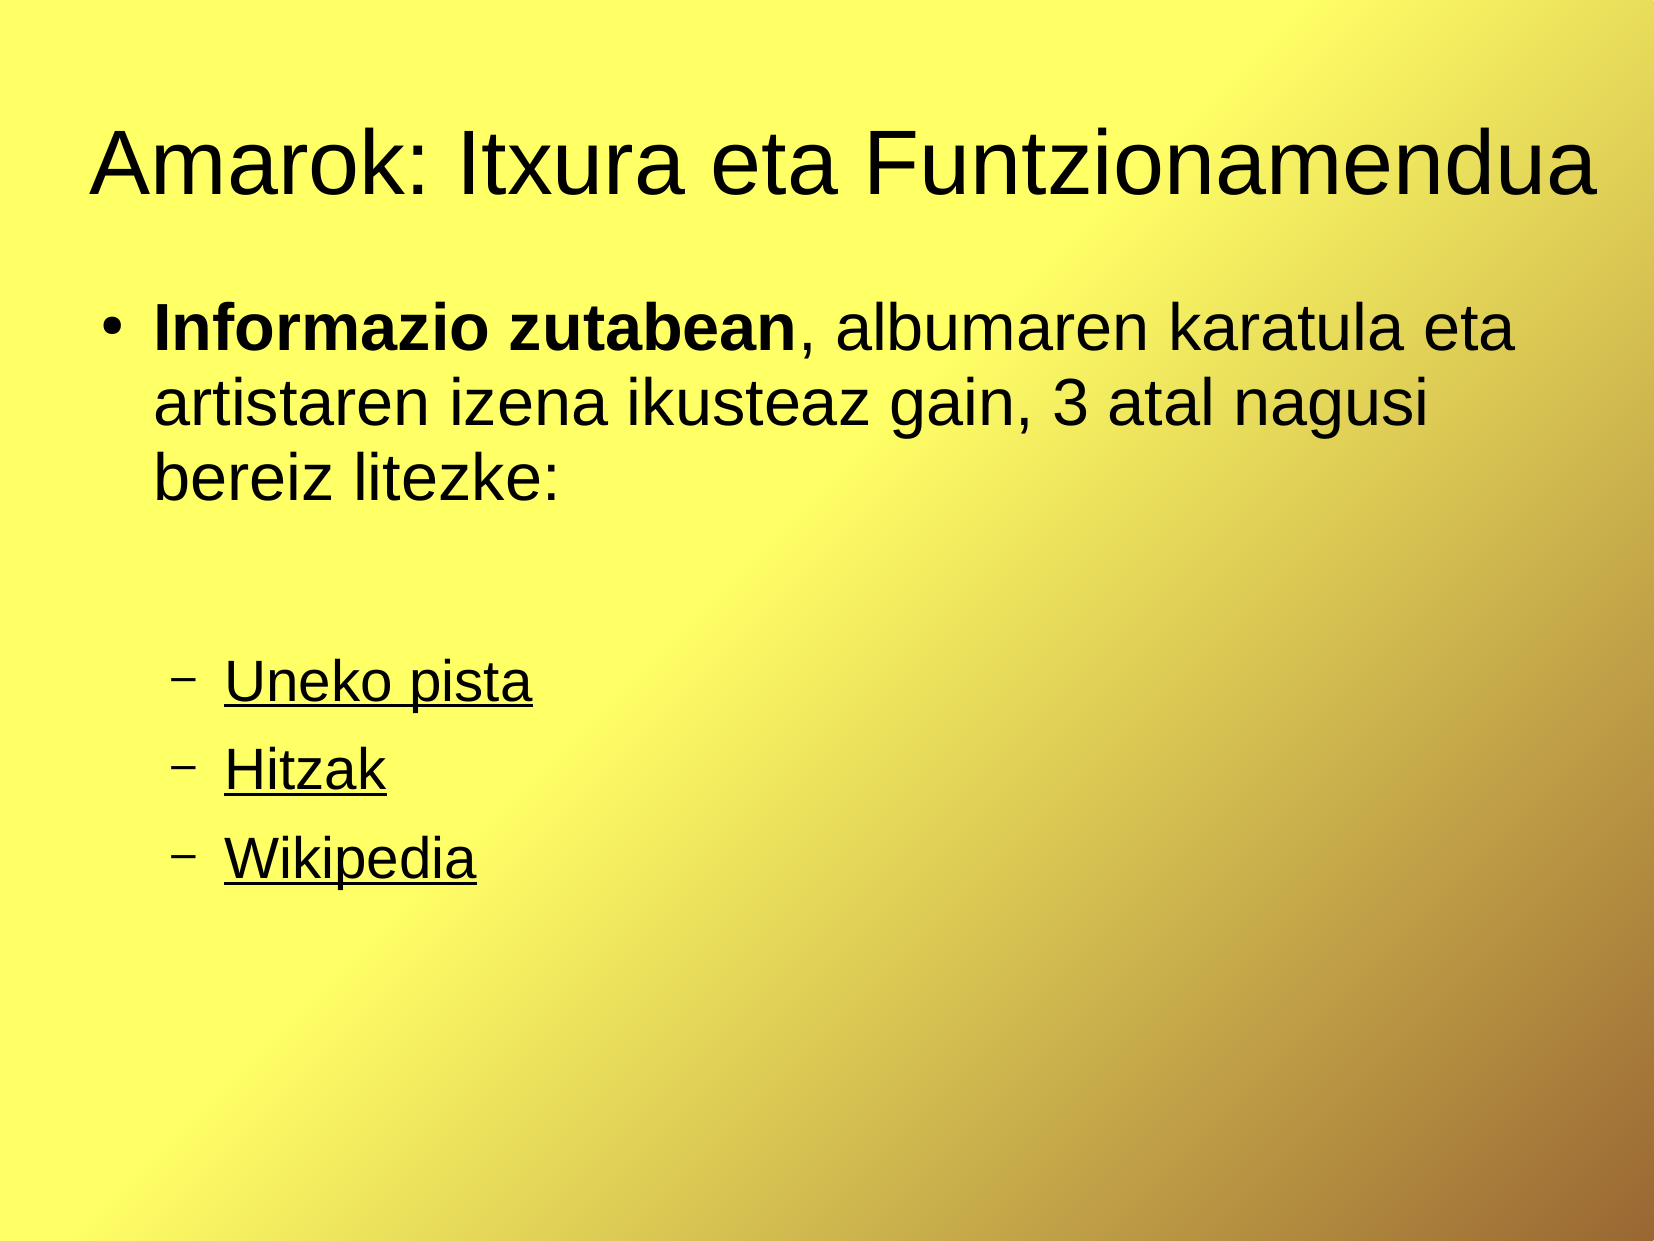

# Amarok: Itxura eta Funtzionamendua
Informazio zutabean, albumaren karatula eta artistaren izena ikusteaz gain, 3 atal nagusi bereiz litezke:
Uneko pista
Hitzak
Wikipedia